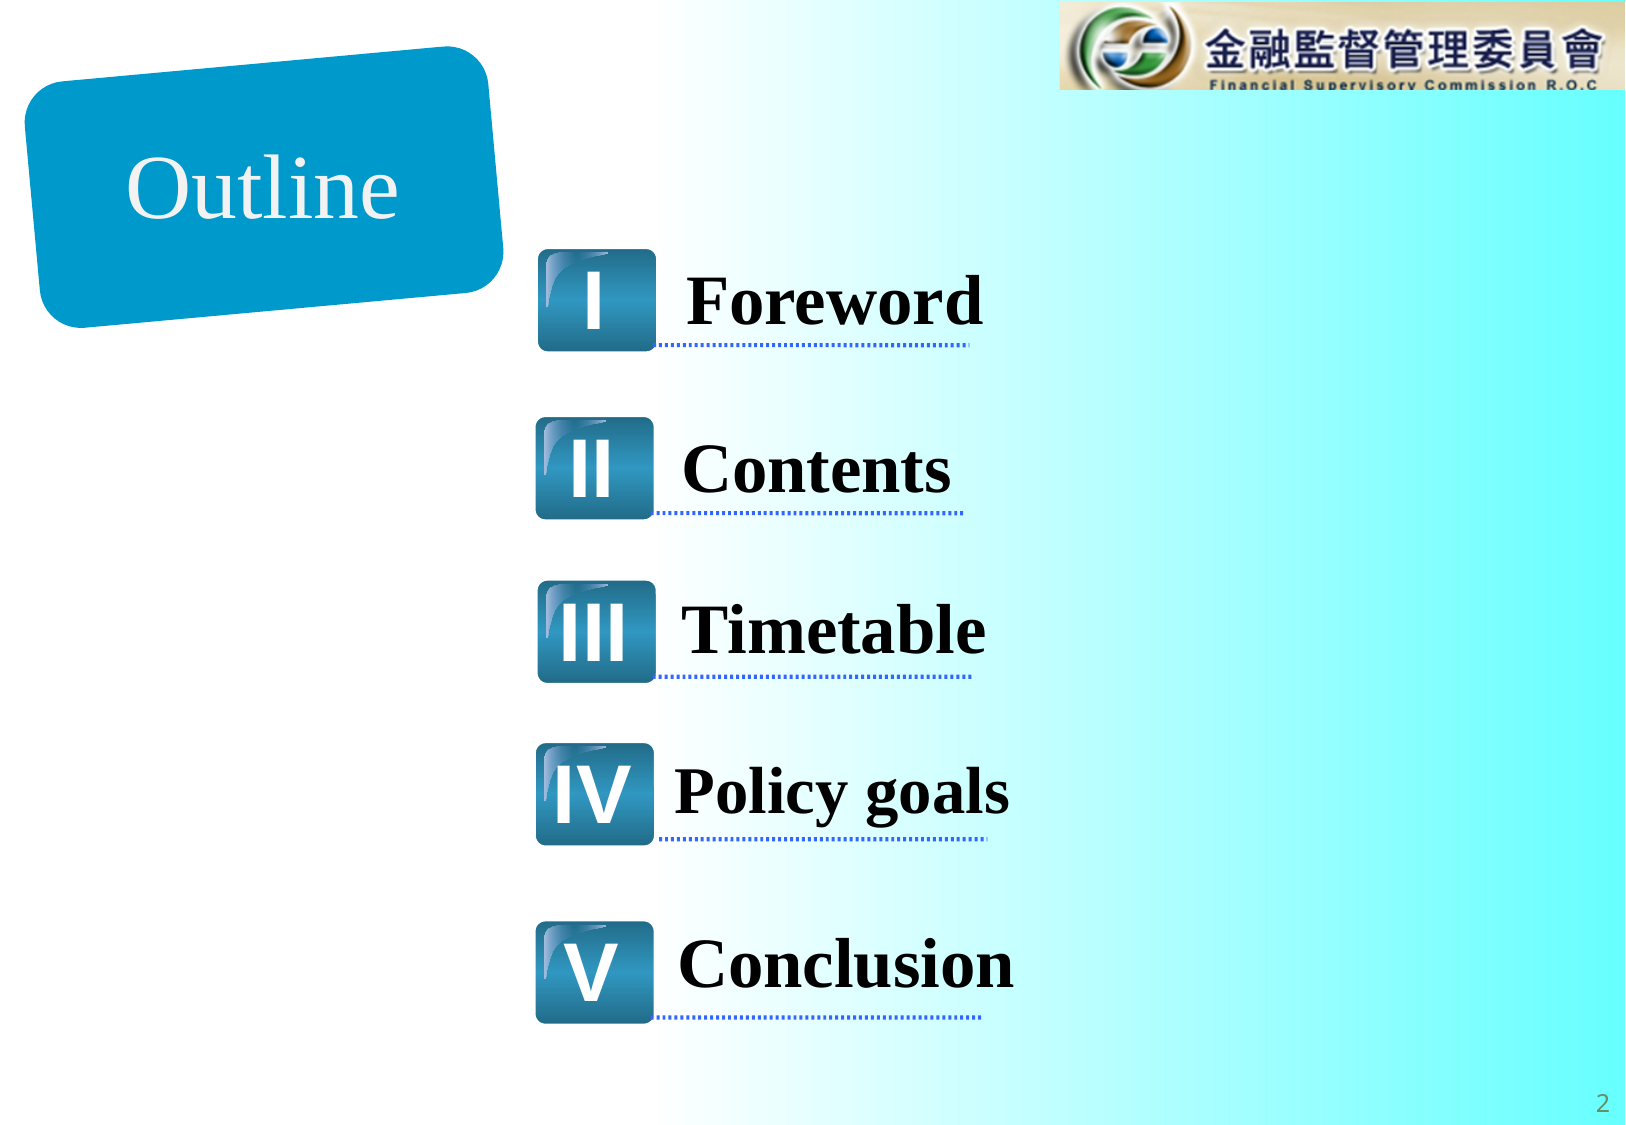

Outline
I
Foreword
II
Contents
III
Timetable
IV
Policy goals
Conclusion
V